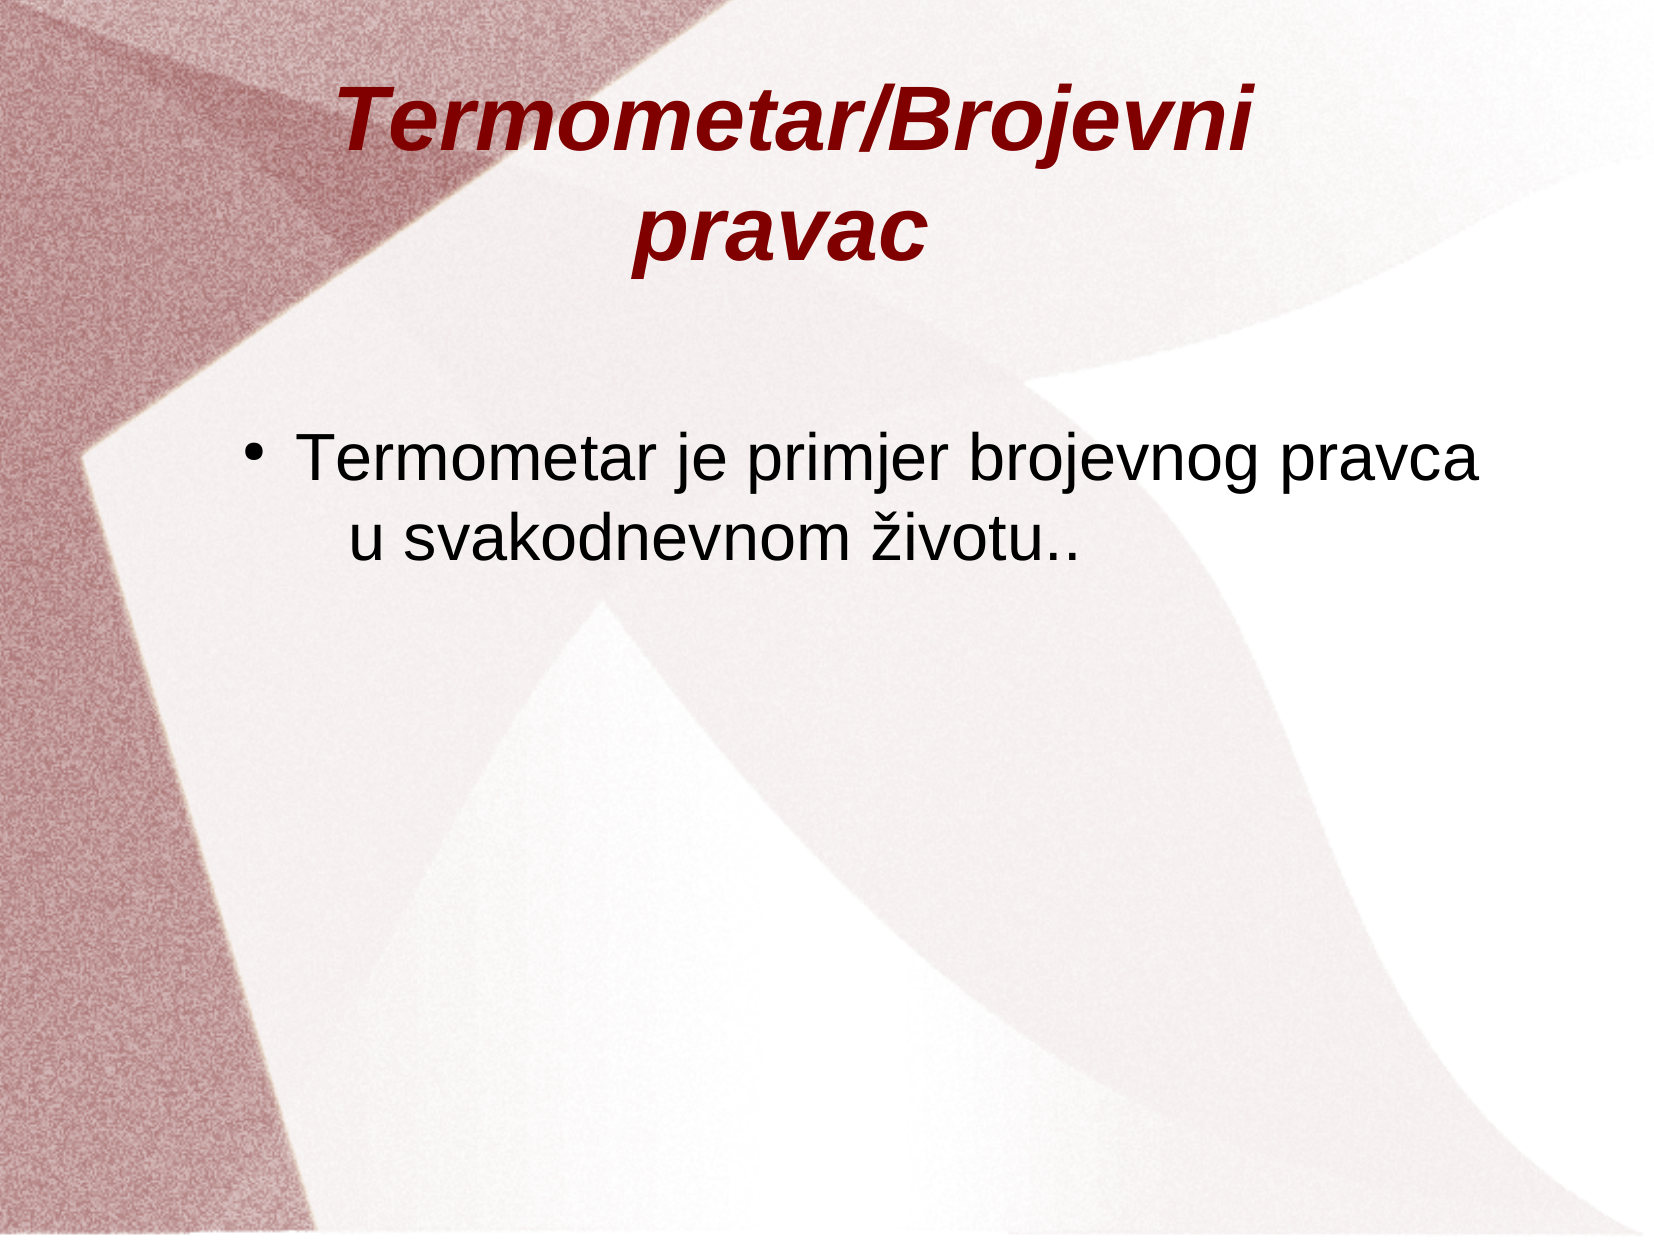

# Termometar/Brojevni pravac
Termometar je primjer brojevnog pravca u svakodnevnom životu..